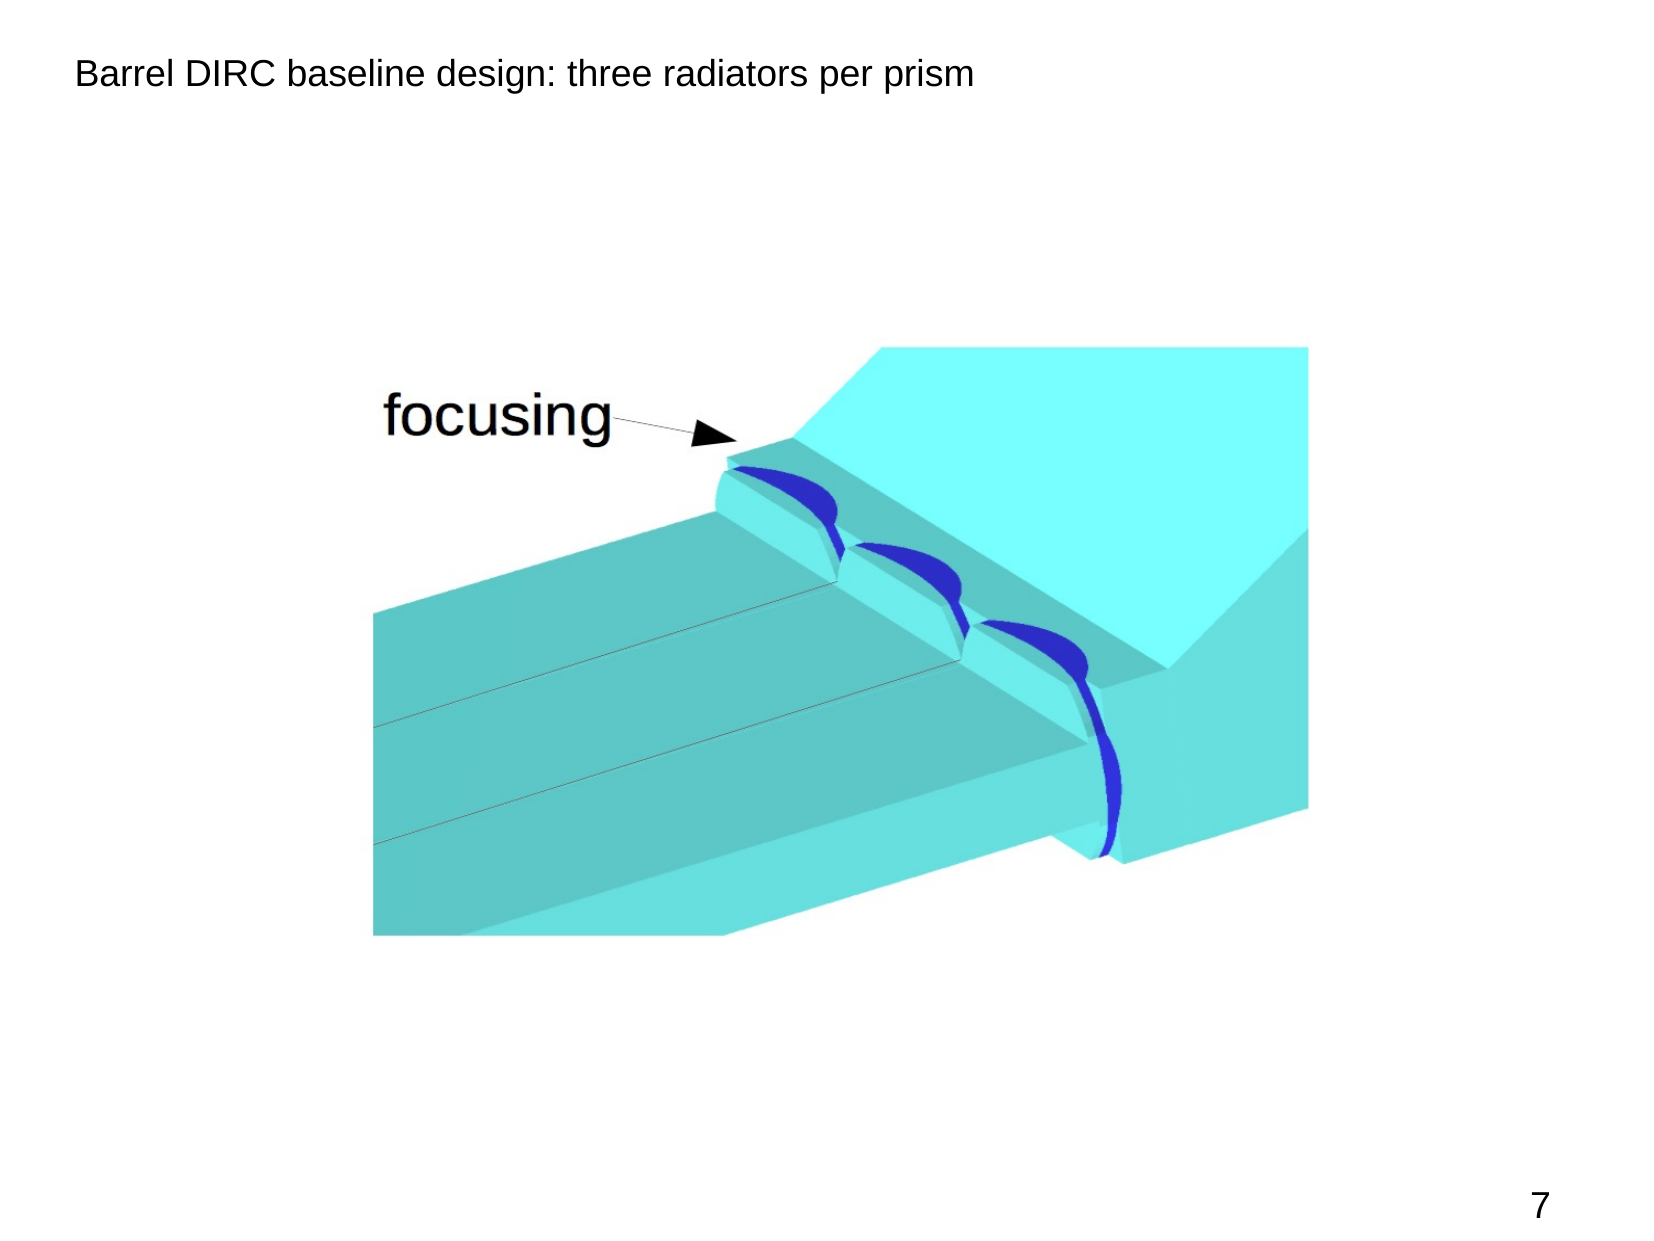

Barrel DIRC baseline design: three radiators per prism
7